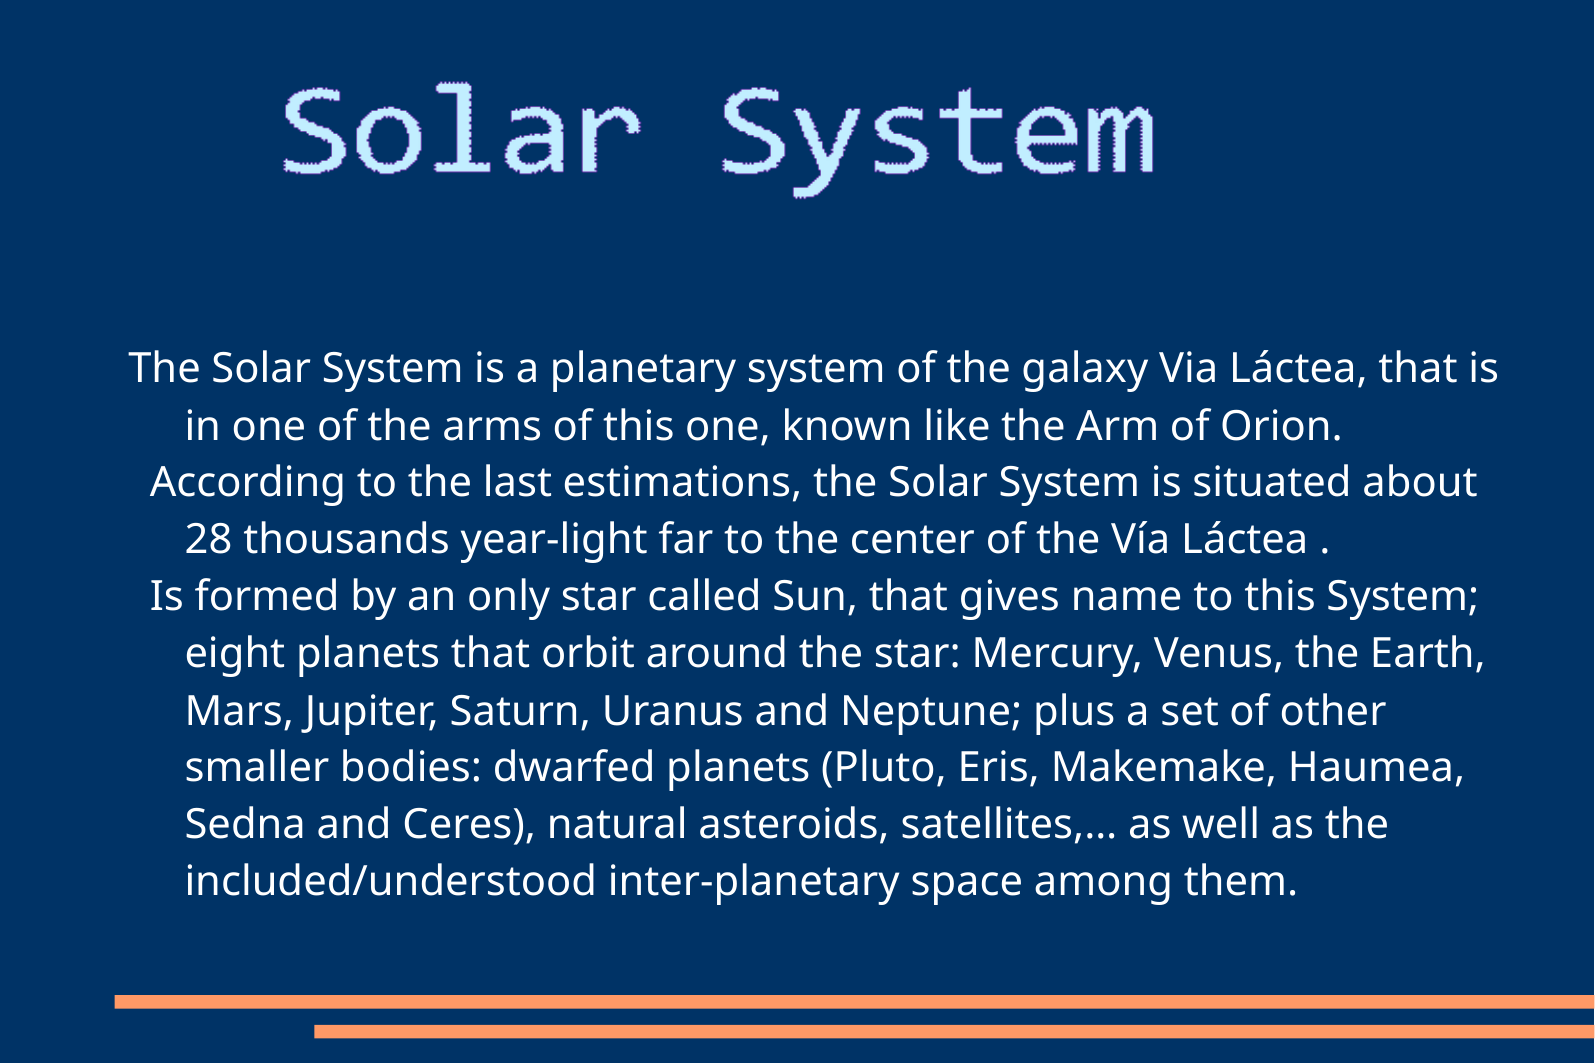

# The Solar System is a planetary system of the galaxy Via Láctea, that is in one of the arms of this one, known like the Arm of Orion.
 According to the last estimations, the Solar System is situated about 28 thousands year-light far to the center of the Vía Láctea .
 Is formed by an only star called Sun, that gives name to this System; eight planets that orbit around the star: Mercury, Venus, the Earth, Mars, Jupiter, Saturn, Uranus and Neptune; plus a set of other smaller bodies: dwarfed planets (Pluto, Eris, Makemake, Haumea, Sedna and Ceres), natural asteroids, satellites,… as well as the included/understood inter-planetary space among them.